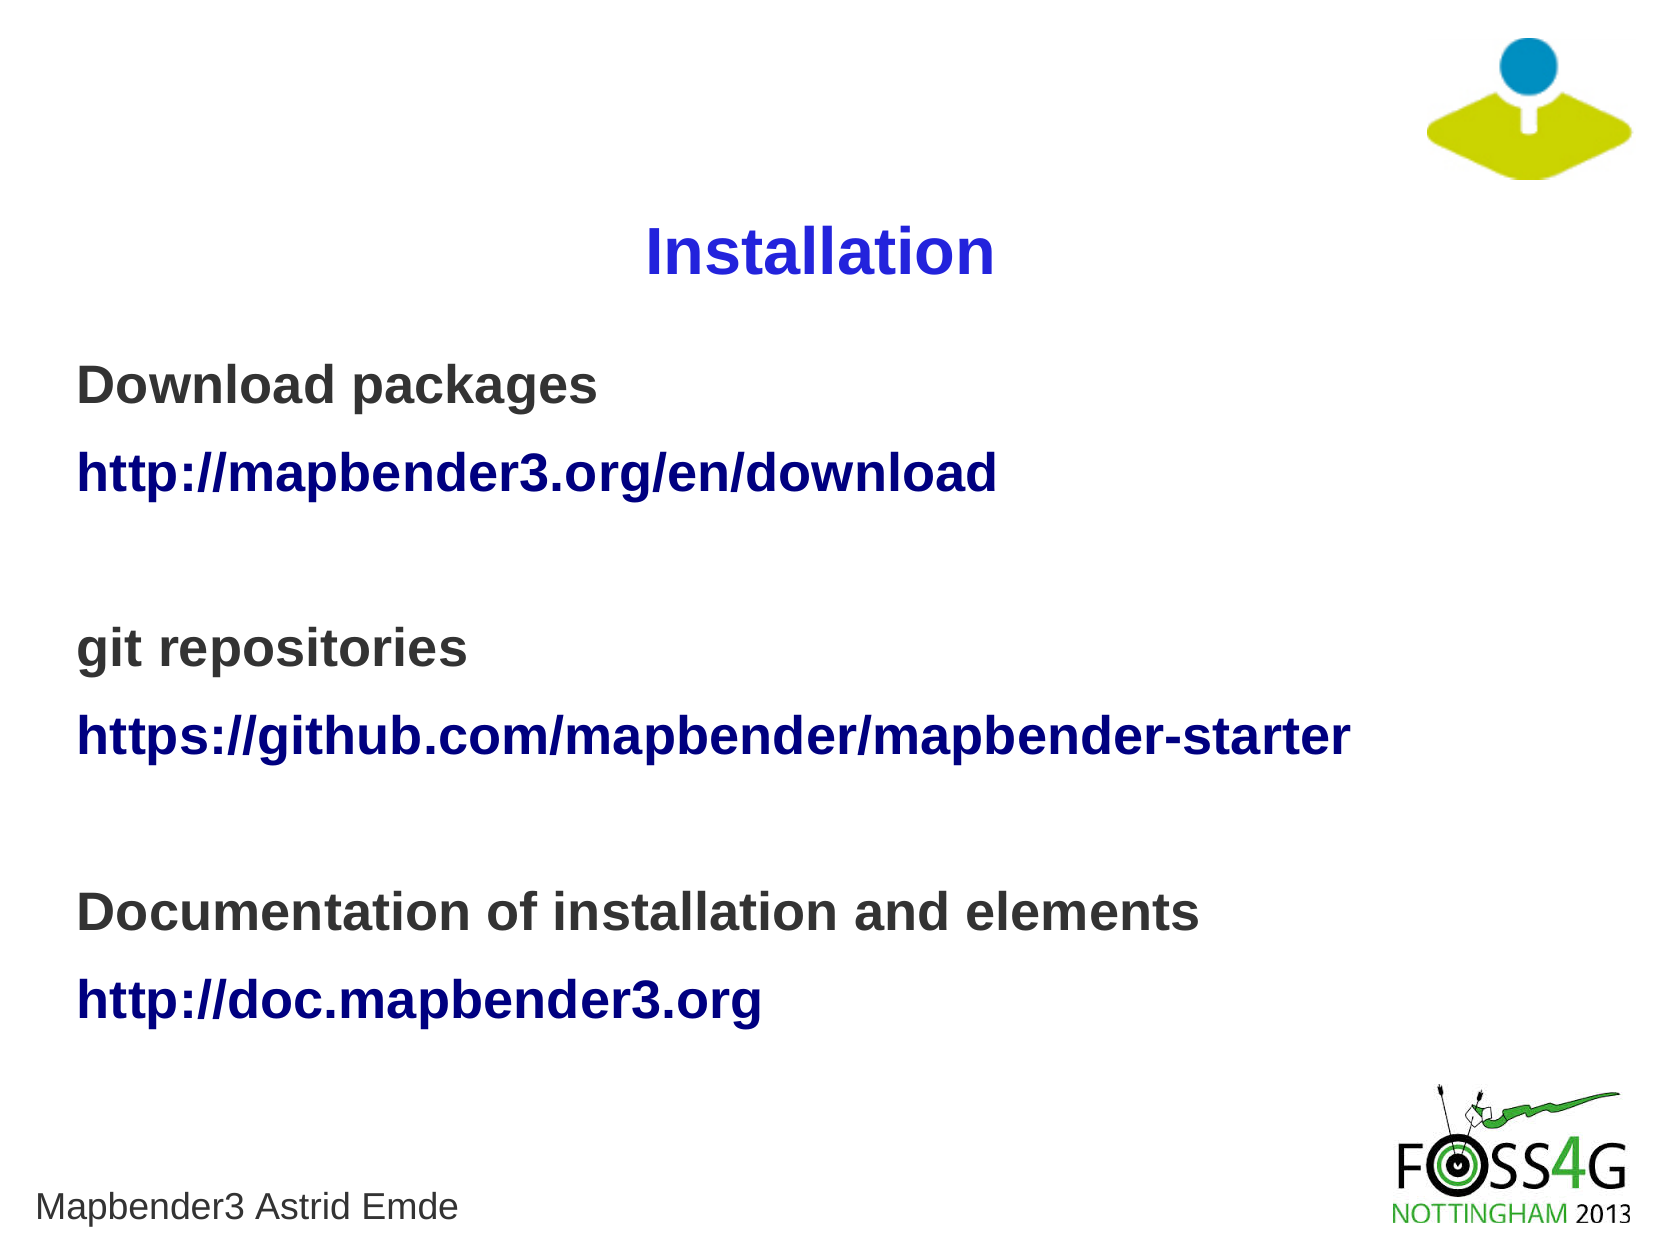

# Installation
Download packages
http://mapbender3.org/en/download
git repositories
https://github.com/mapbender/mapbender-starter
Documentation of installation and elements
http://doc.mapbender3.org